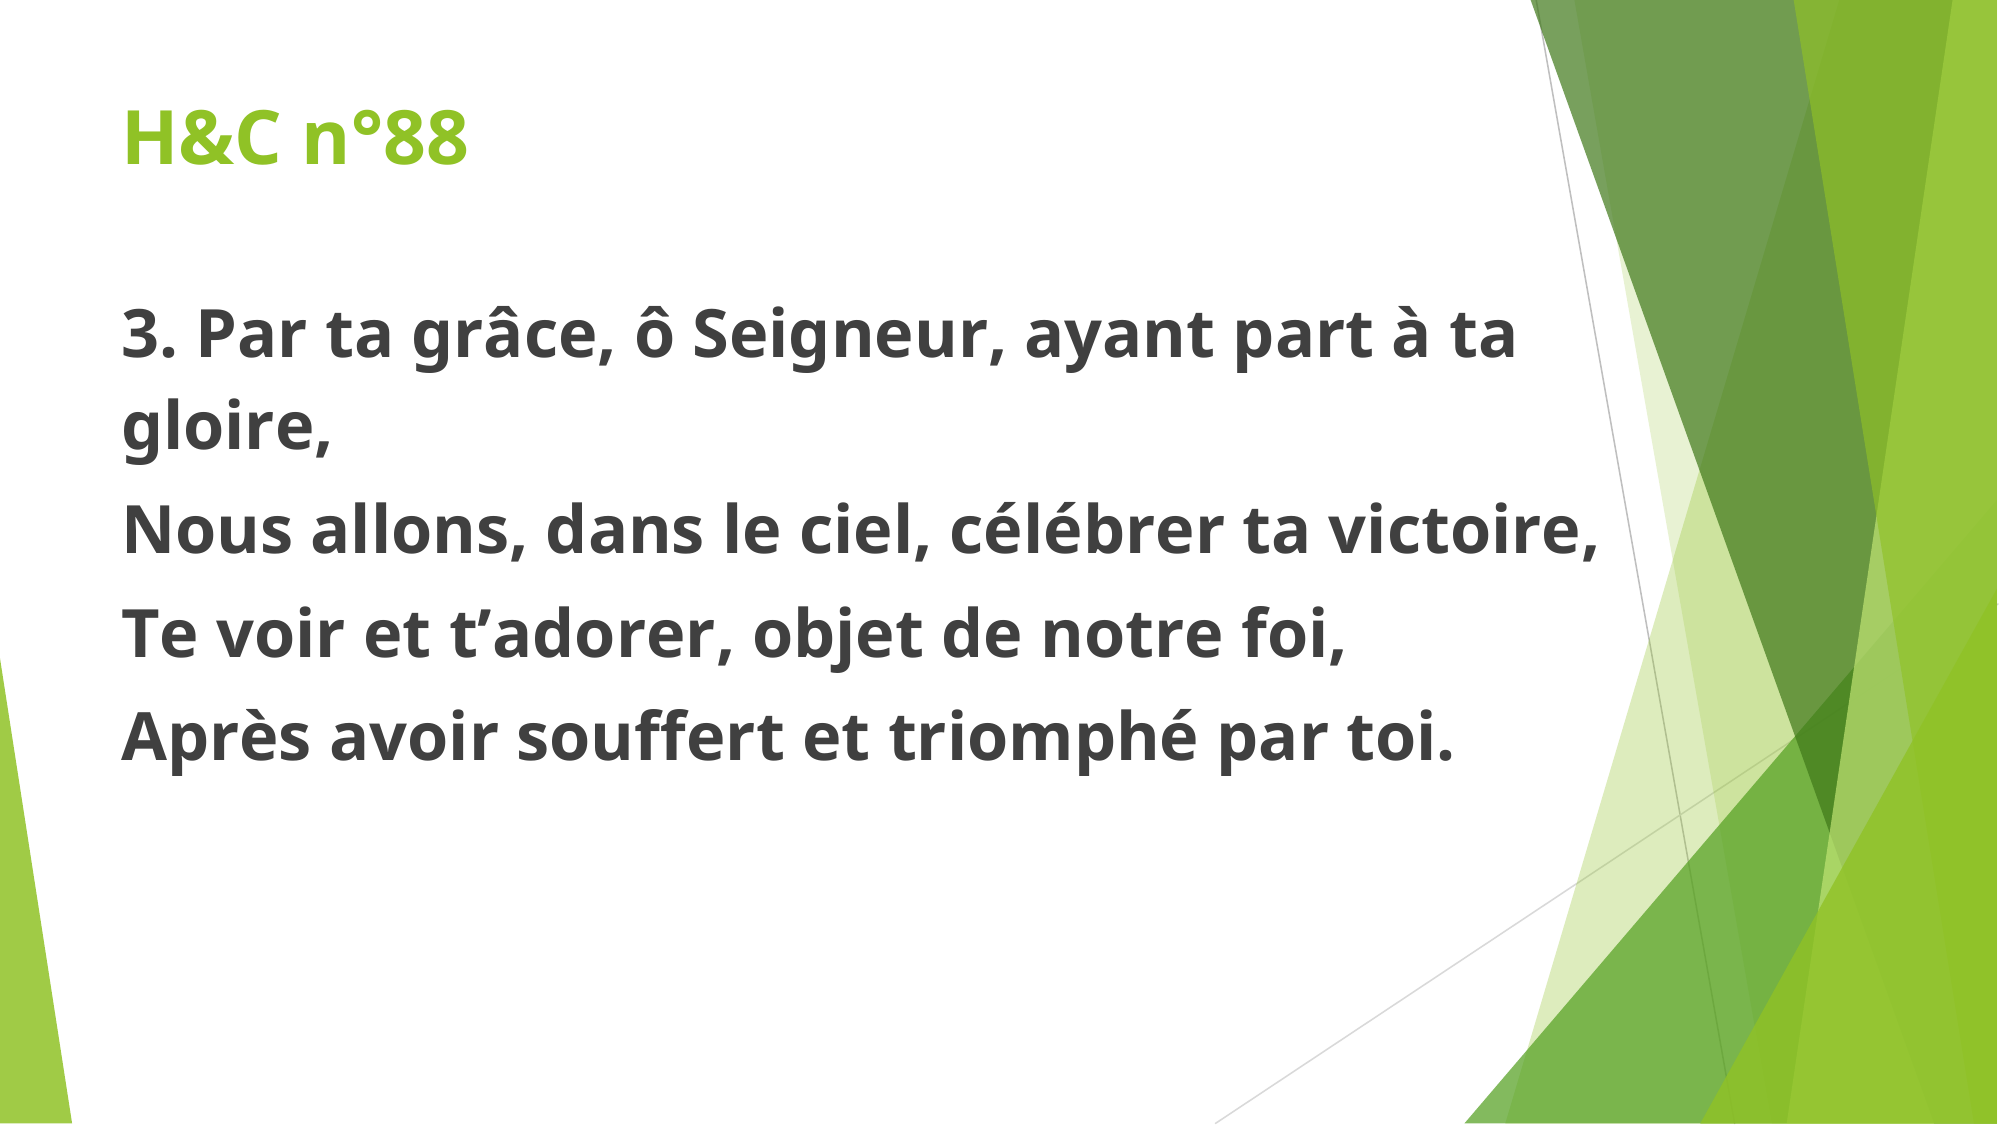

H&C n°88
3. Par ta grâce, ô Seigneur, ayant part à ta gloire,
Nous allons, dans le ciel, célébrer ta victoire,
Te voir et t’adorer, objet de notre foi,
Après avoir souffert et triomphé par toi.